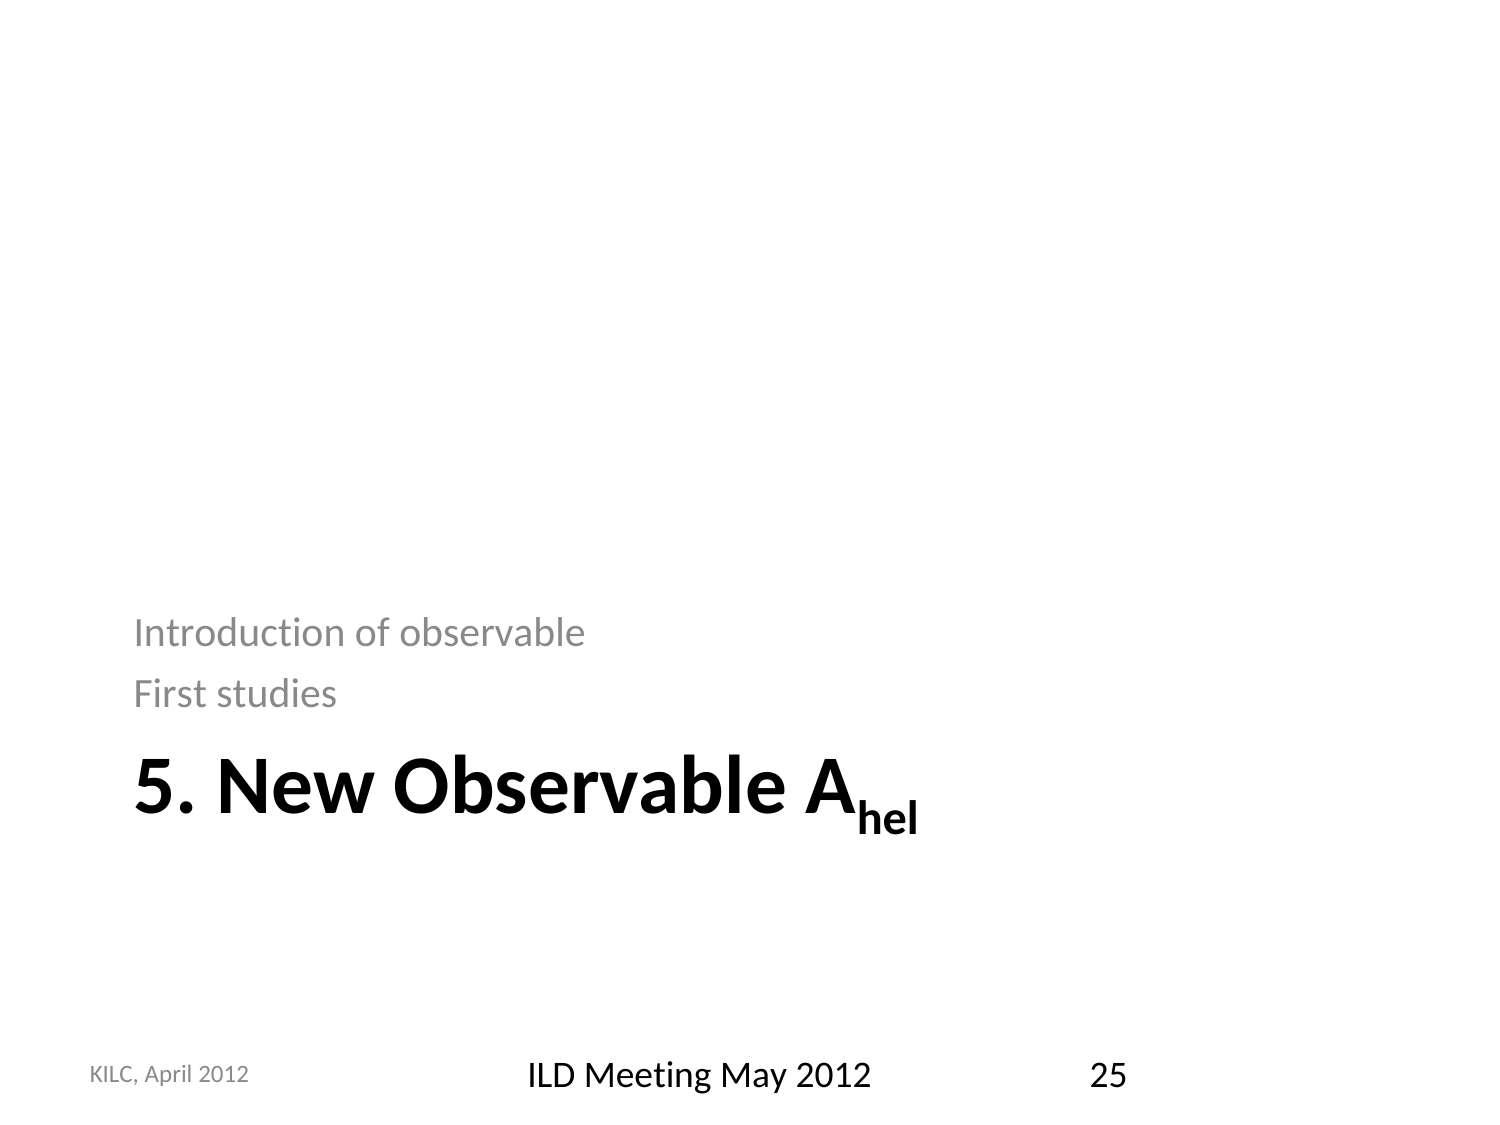

Introduction of observable
First studies
# 5. New Observable Ahel
25
ILD Meeting May 2012
KILC, April 2012